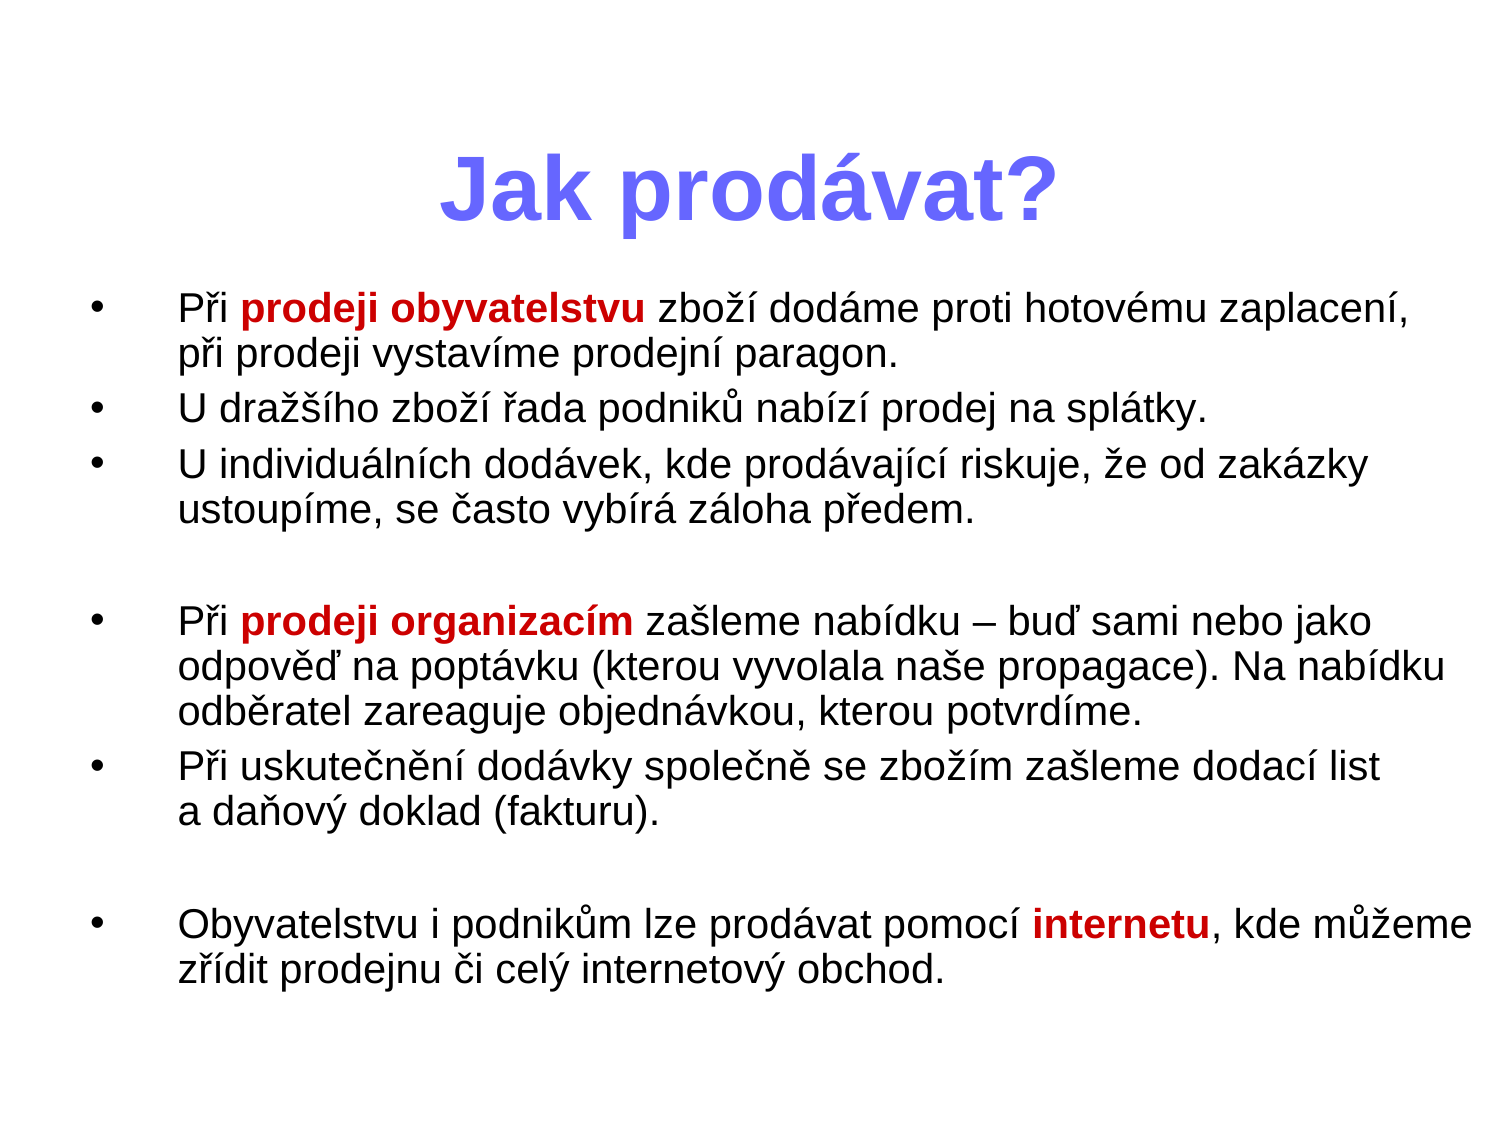

# Jak prodávat?
Při prodeji obyvatelstvu zboží dodáme proti hotovému zaplacení,
při prodeji vystavíme prodejní paragon.
U dražšího zboží řada podniků nabízí prodej na splátky.
U individuálních dodávek, kde prodávající riskuje, že od zakázky ustoupíme, se často vybírá záloha předem.
Při prodeji organizacím zašleme nabídku – buď sami nebo jako odpověď na poptávku (kterou vyvolala naše propagace). Na nabídku odběratel zareaguje objednávkou, kterou potvrdíme.
Při uskutečnění dodávky společně se zbožím zašleme dodací list
a daňový doklad (fakturu).
Obyvatelstvu i podnikům lze prodávat pomocí internetu, kde můžeme zřídit prodejnu či celý internetový obchod.